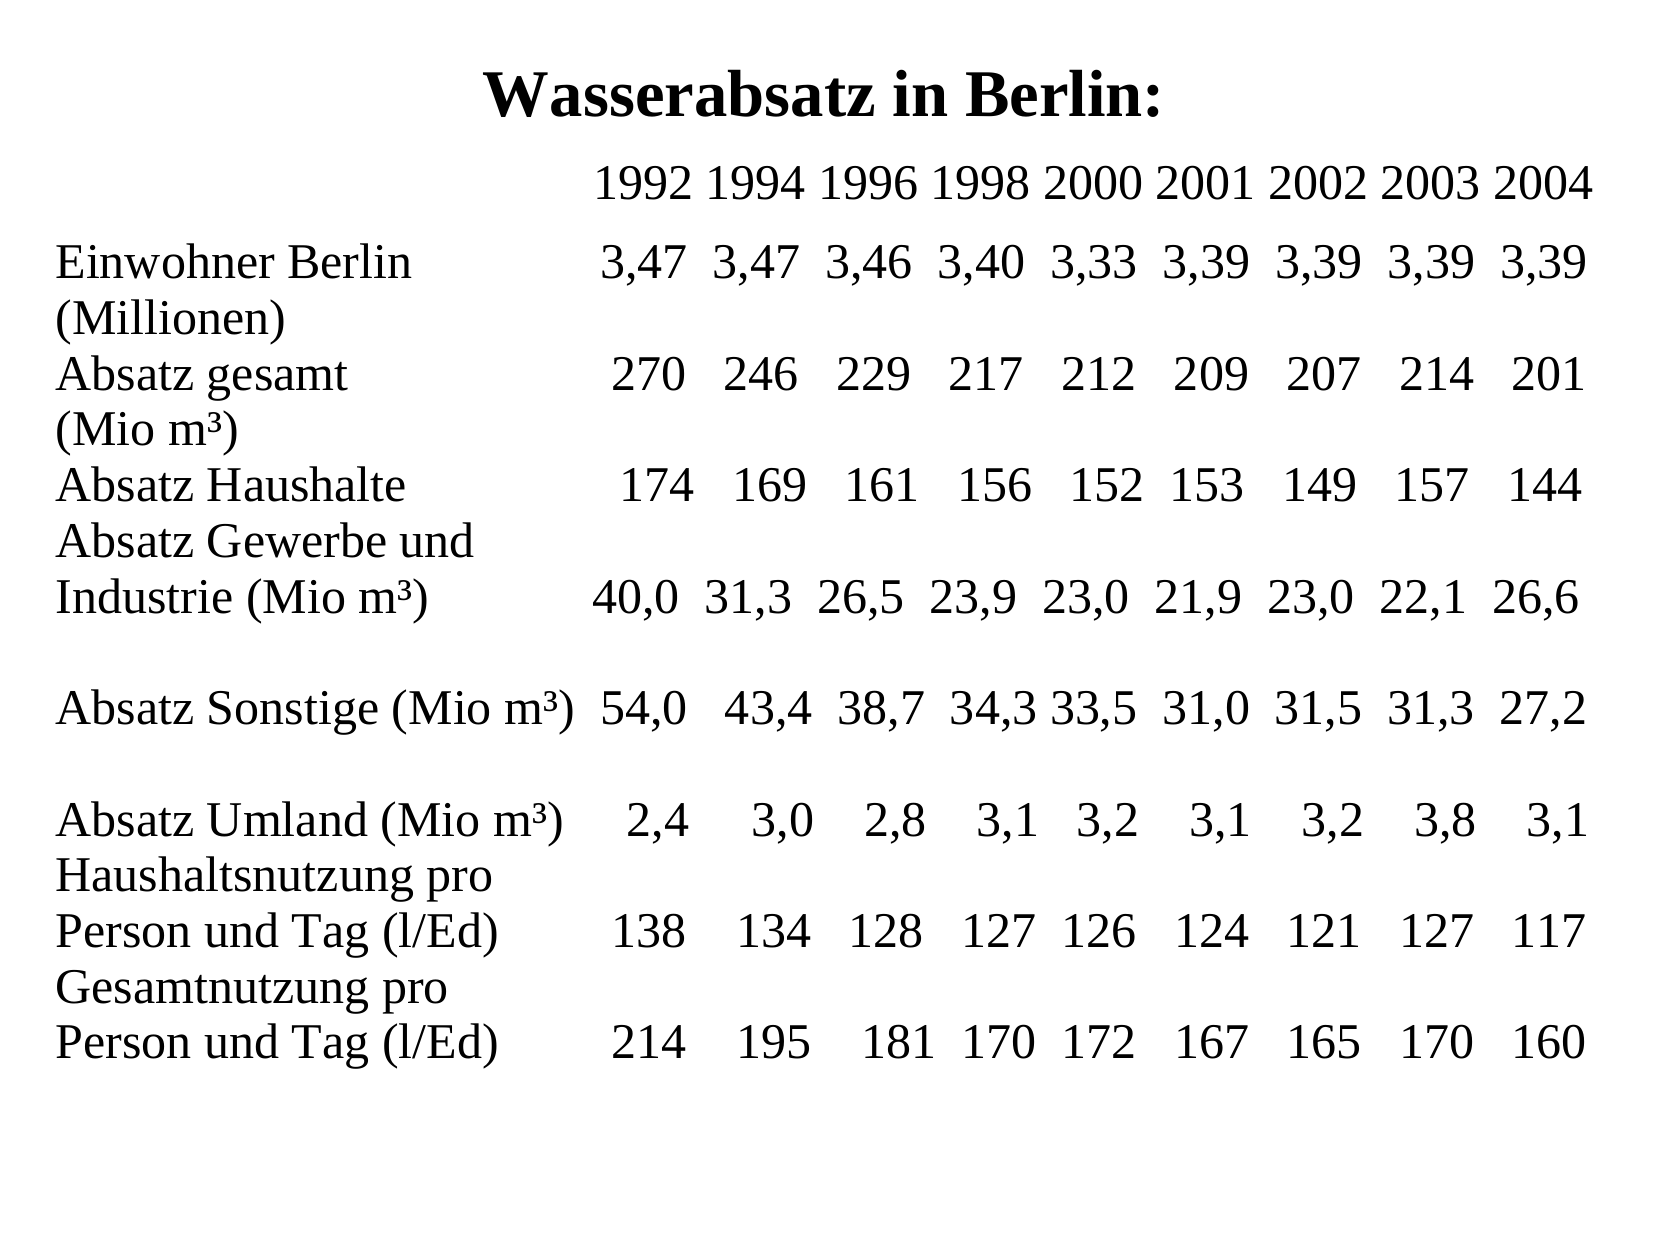

Wasserabsatz in Berlin:
 1992 1994 1996 1998 2000 2001 2002 2003 2004
Einwohner Berlin 3,47 3,47 3,46 3,40 3,33 3,39 3,39 3,39 3,39
(Millionen)
Absatz gesamt 270 246 229 217 212 209 207 214 201
(Mio m³)
Absatz Haushalte 174 169 161 156 152 153 149 157 144
Absatz Gewerbe und
Industrie (Mio m³) 40,0 31,3 26,5 23,9 23,0 21,9 23,0 22,1 26,6
Absatz Sonstige (Mio m³) 54,0 43,4 38,7 34,3 33,5 31,0 31,5 31,3 27,2
Absatz Umland (Mio m³) 2,4 3,0 2,8 3,1 3,2 3,1 3,2 3,8 3,1
Haushaltsnutzung pro
Person und Tag (l/Ed) 138 134 128 127 126 124 121 127 117
Gesamtnutzung pro
Person und Tag (l/Ed) 214 195 181 170 172 167 165 170 160